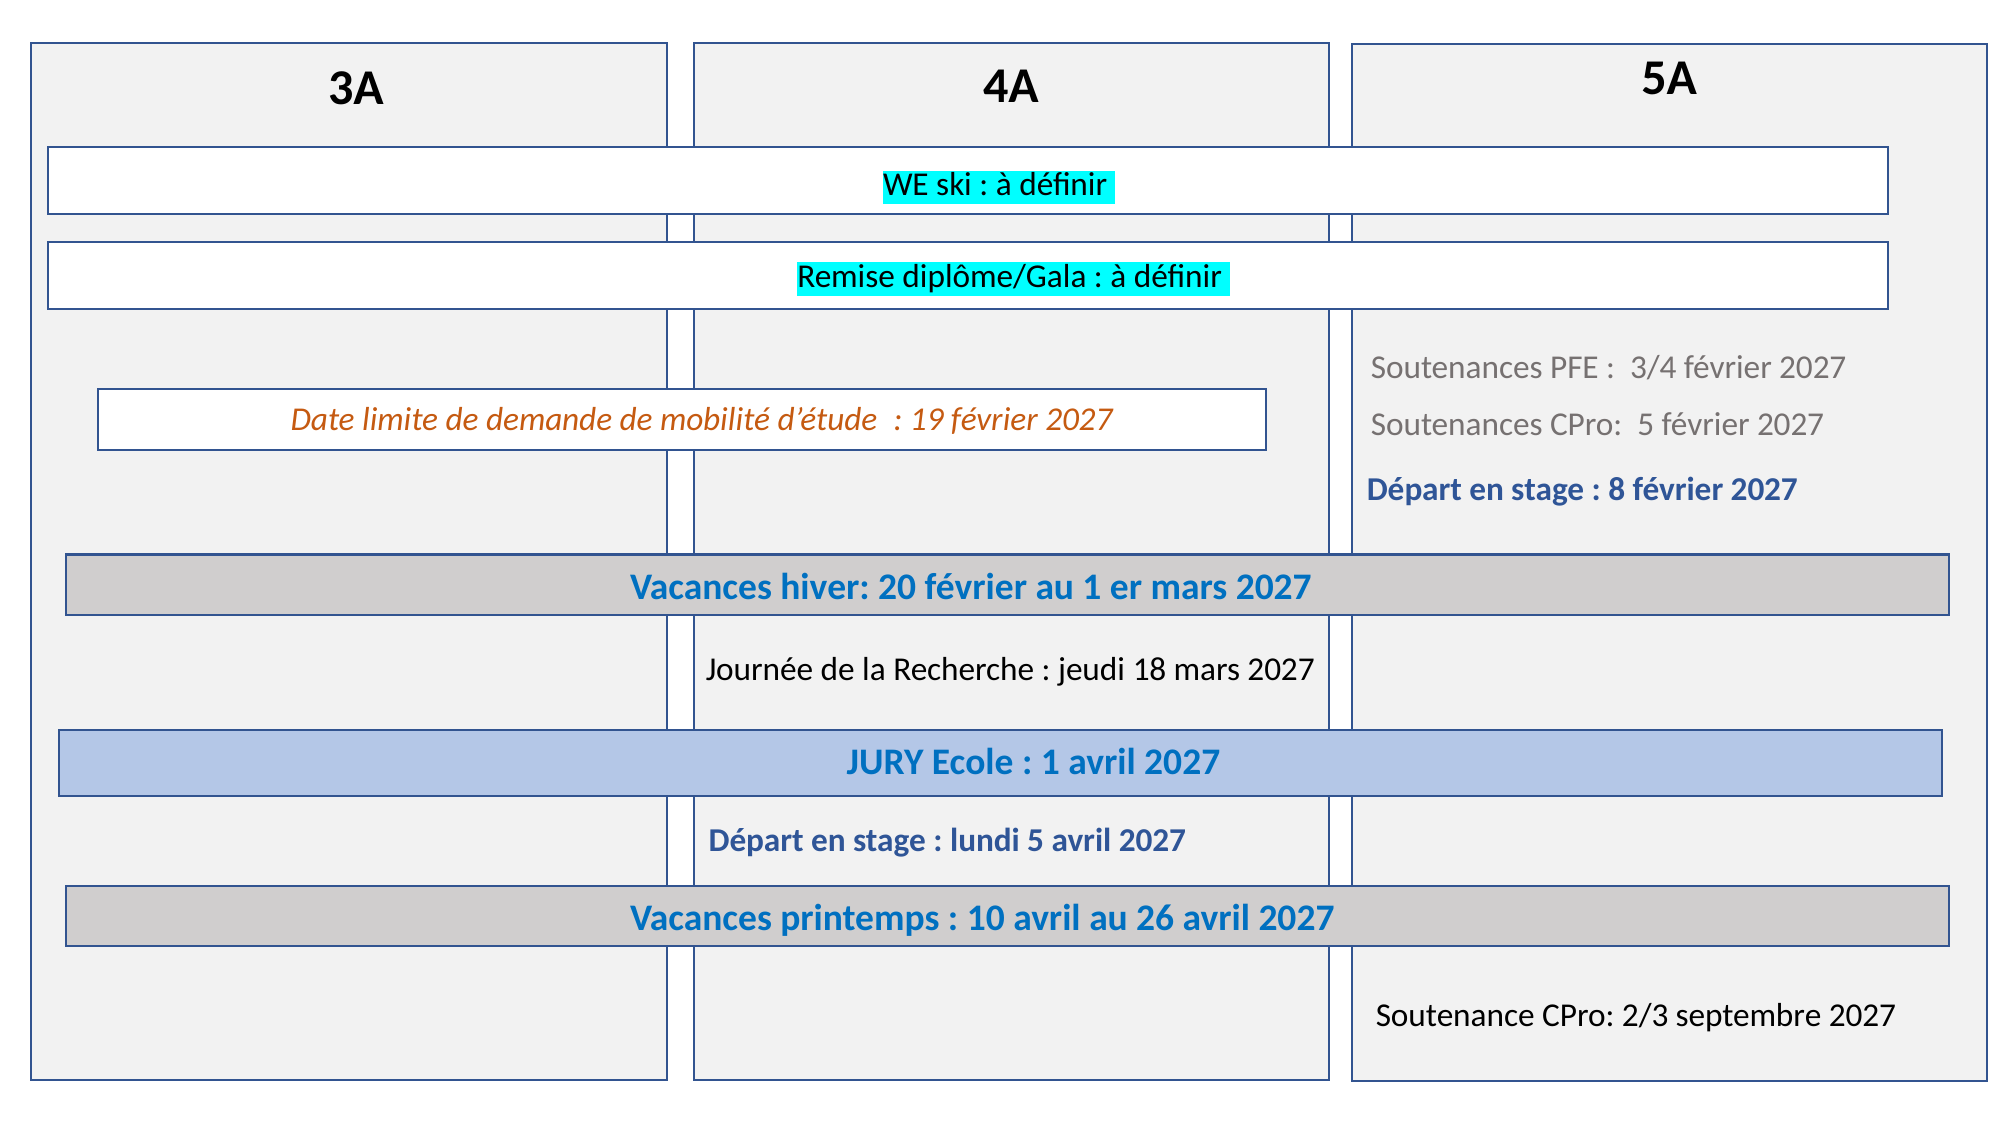

5A
4A
3A
WE ski : à définir
Remise diplôme/Gala : à définir
Soutenances PFE : 3/4 février 2027
Date limite de demande de mobilité d’étude  : 19 février 2027
Soutenances CPro: 5 février 2027
Départ en stage : 8 février 2027
Vacances hiver: 20 février au 1 er mars 2027
Journée de la Recherche : jeudi 18 mars 2027
JURY Ecole : 1 avril 2027
Départ en stage : lundi 5 avril 2027
Vacances printemps : 10 avril au 26 avril 2027
Soutenance CPro: 2/3 septembre 2027